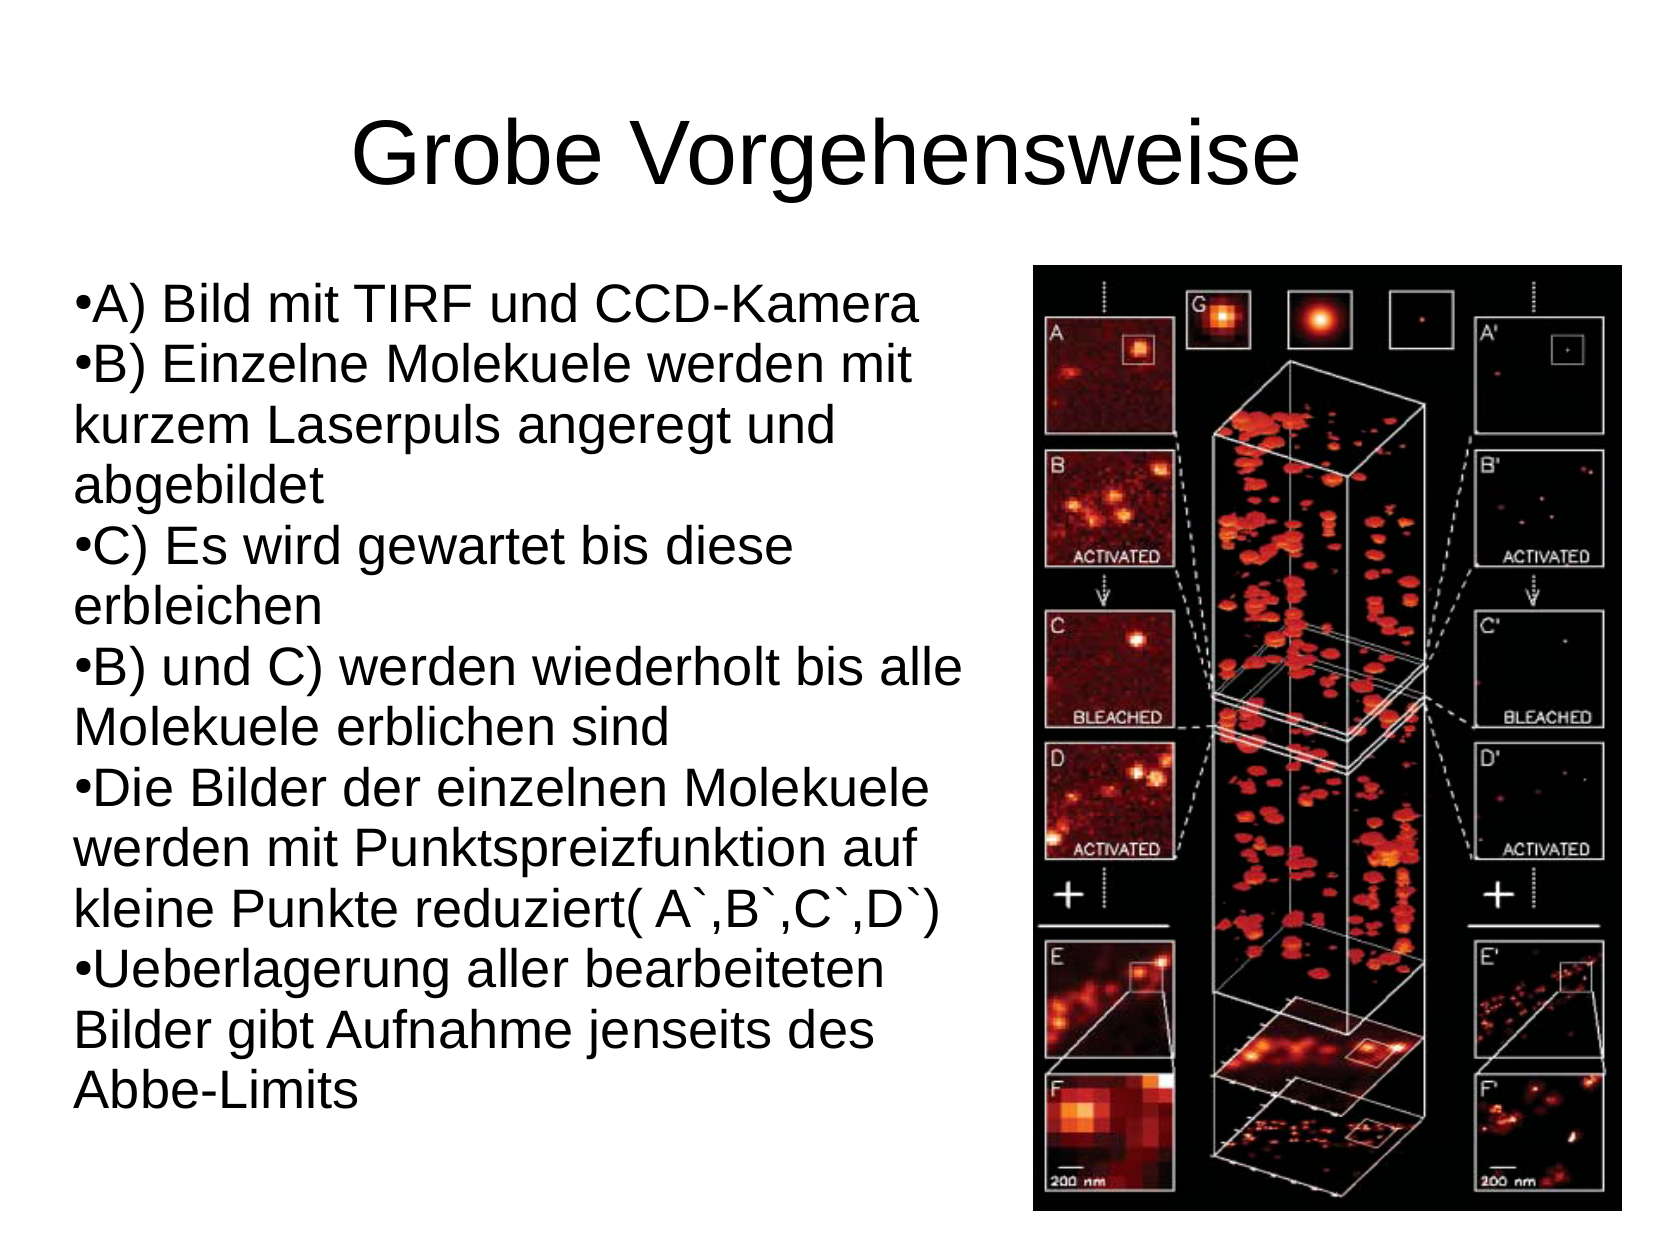

# Grobe Vorgehensweise
A) Bild mit TIRF und CCD-Kamera
B) Einzelne Molekuele werden mit kurzem Laserpuls angeregt und abgebildet
C) Es wird gewartet bis diese erbleichen
B) und C) werden wiederholt bis alle Molekuele erblichen sind
Die Bilder der einzelnen Molekuele werden mit Punktspreizfunktion auf kleine Punkte reduziert( A`,B`,C`,D`)
Ueberlagerung aller bearbeiteten Bilder gibt Aufnahme jenseits des Abbe-Limits